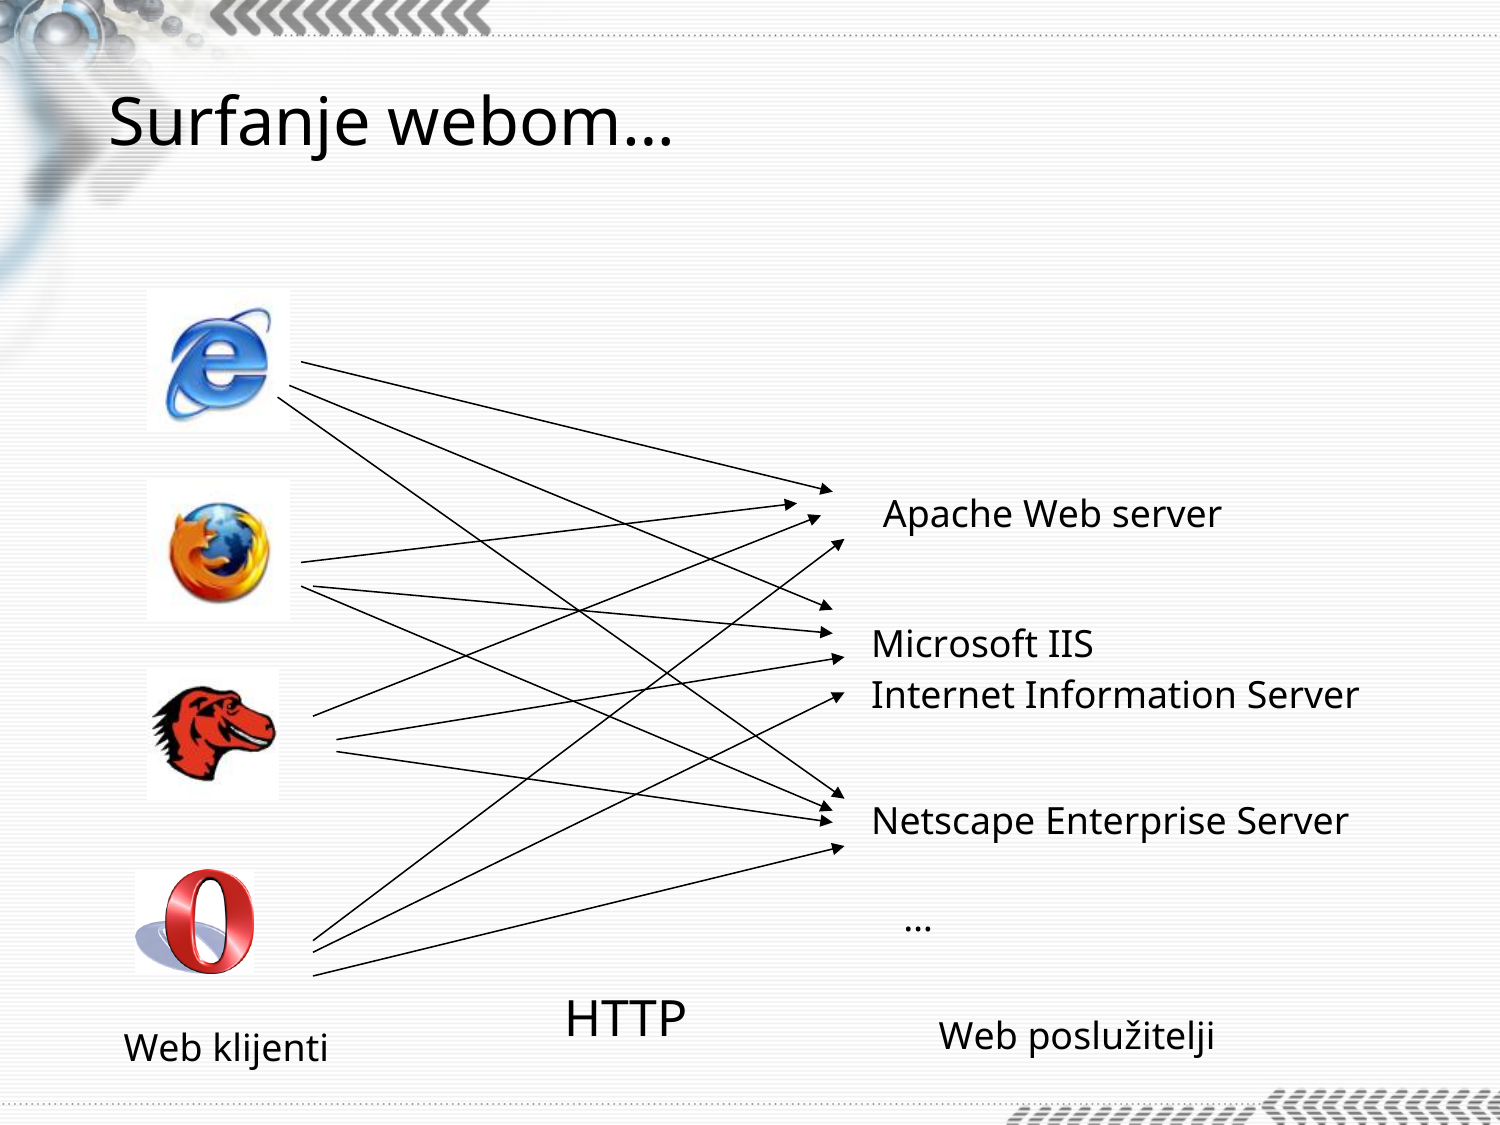

# Surfanje webom…
Apache Web server
Microsoft IIS
Internet Information Server
Netscape Enterprise Server
…
HTTP
Web poslužitelji
Web klijenti